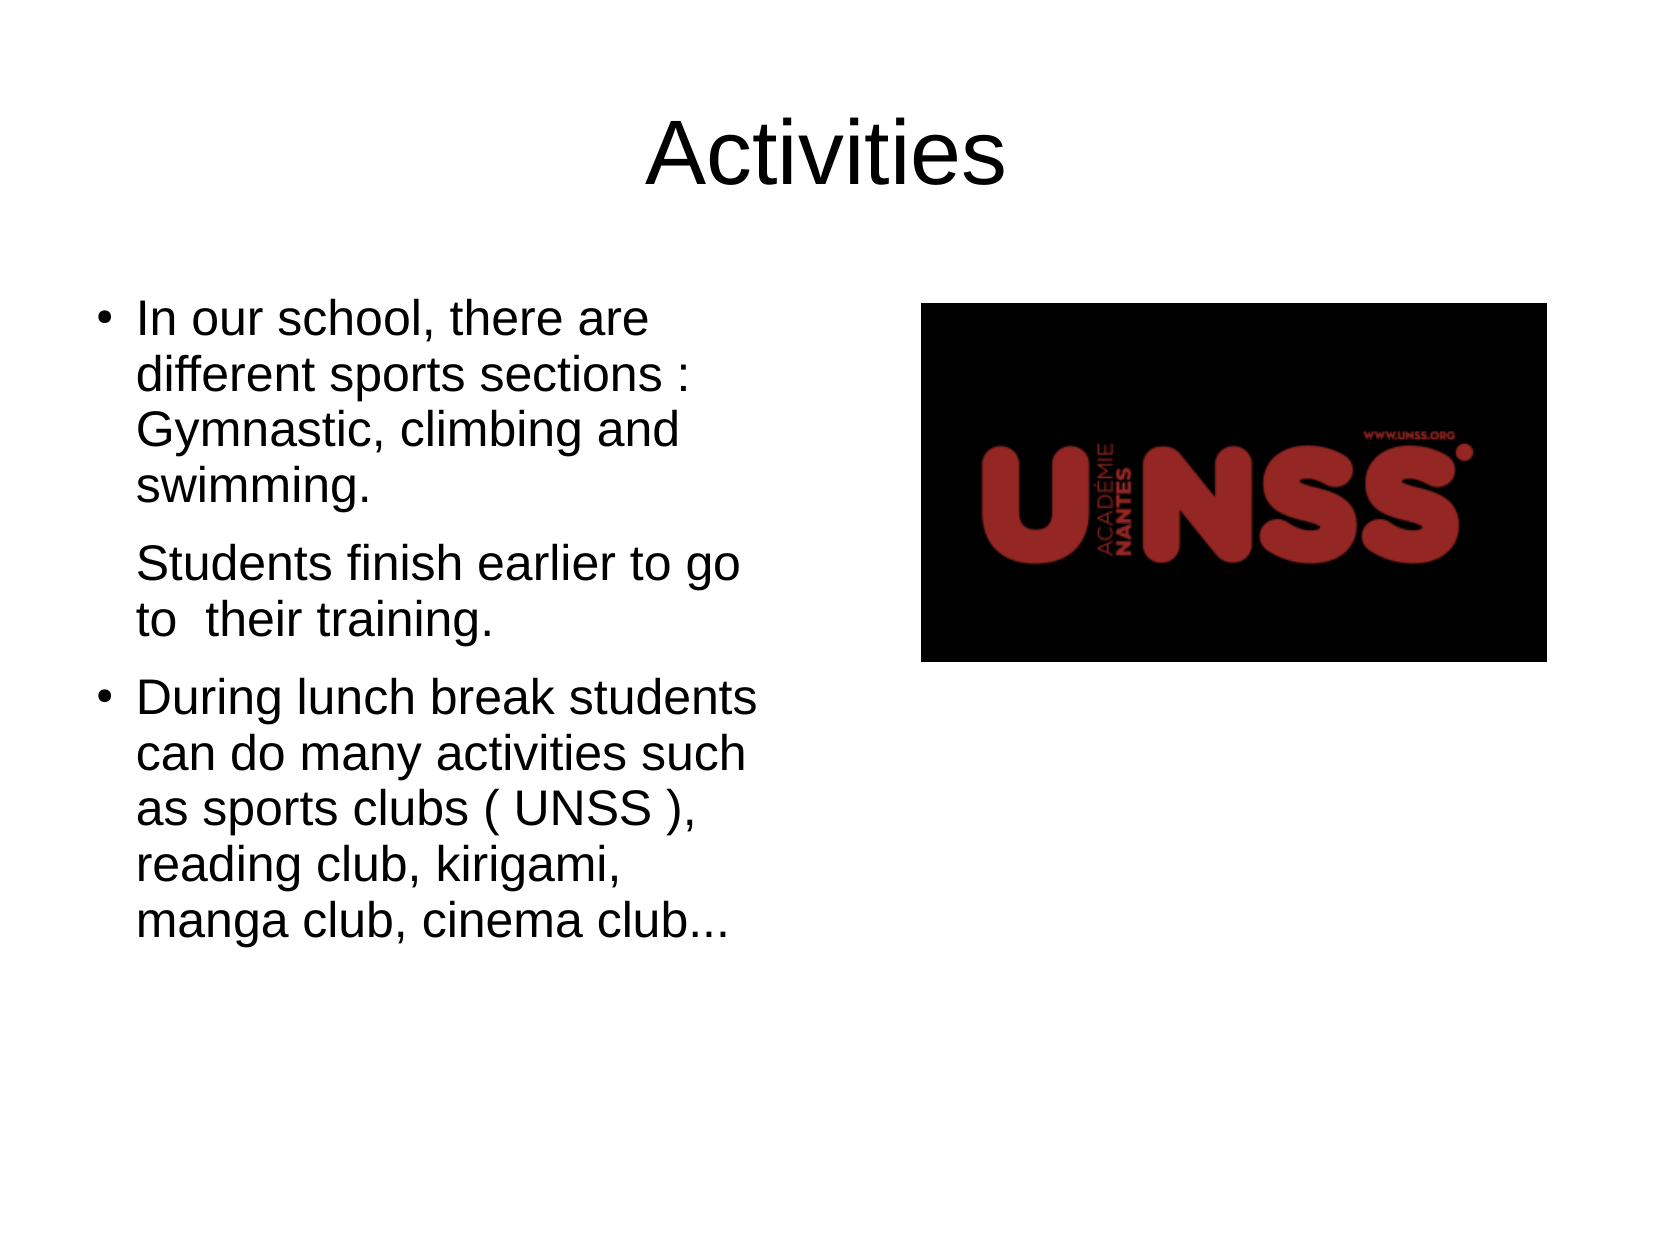

# Activities
In our school, there are different sports sections : Gymnastic, climbing and swimming.
Students finish earlier to go to their training.
During lunch break students can do many activities such as sports clubs ( UNSS ), reading club, kirigami, manga club, cinema club...